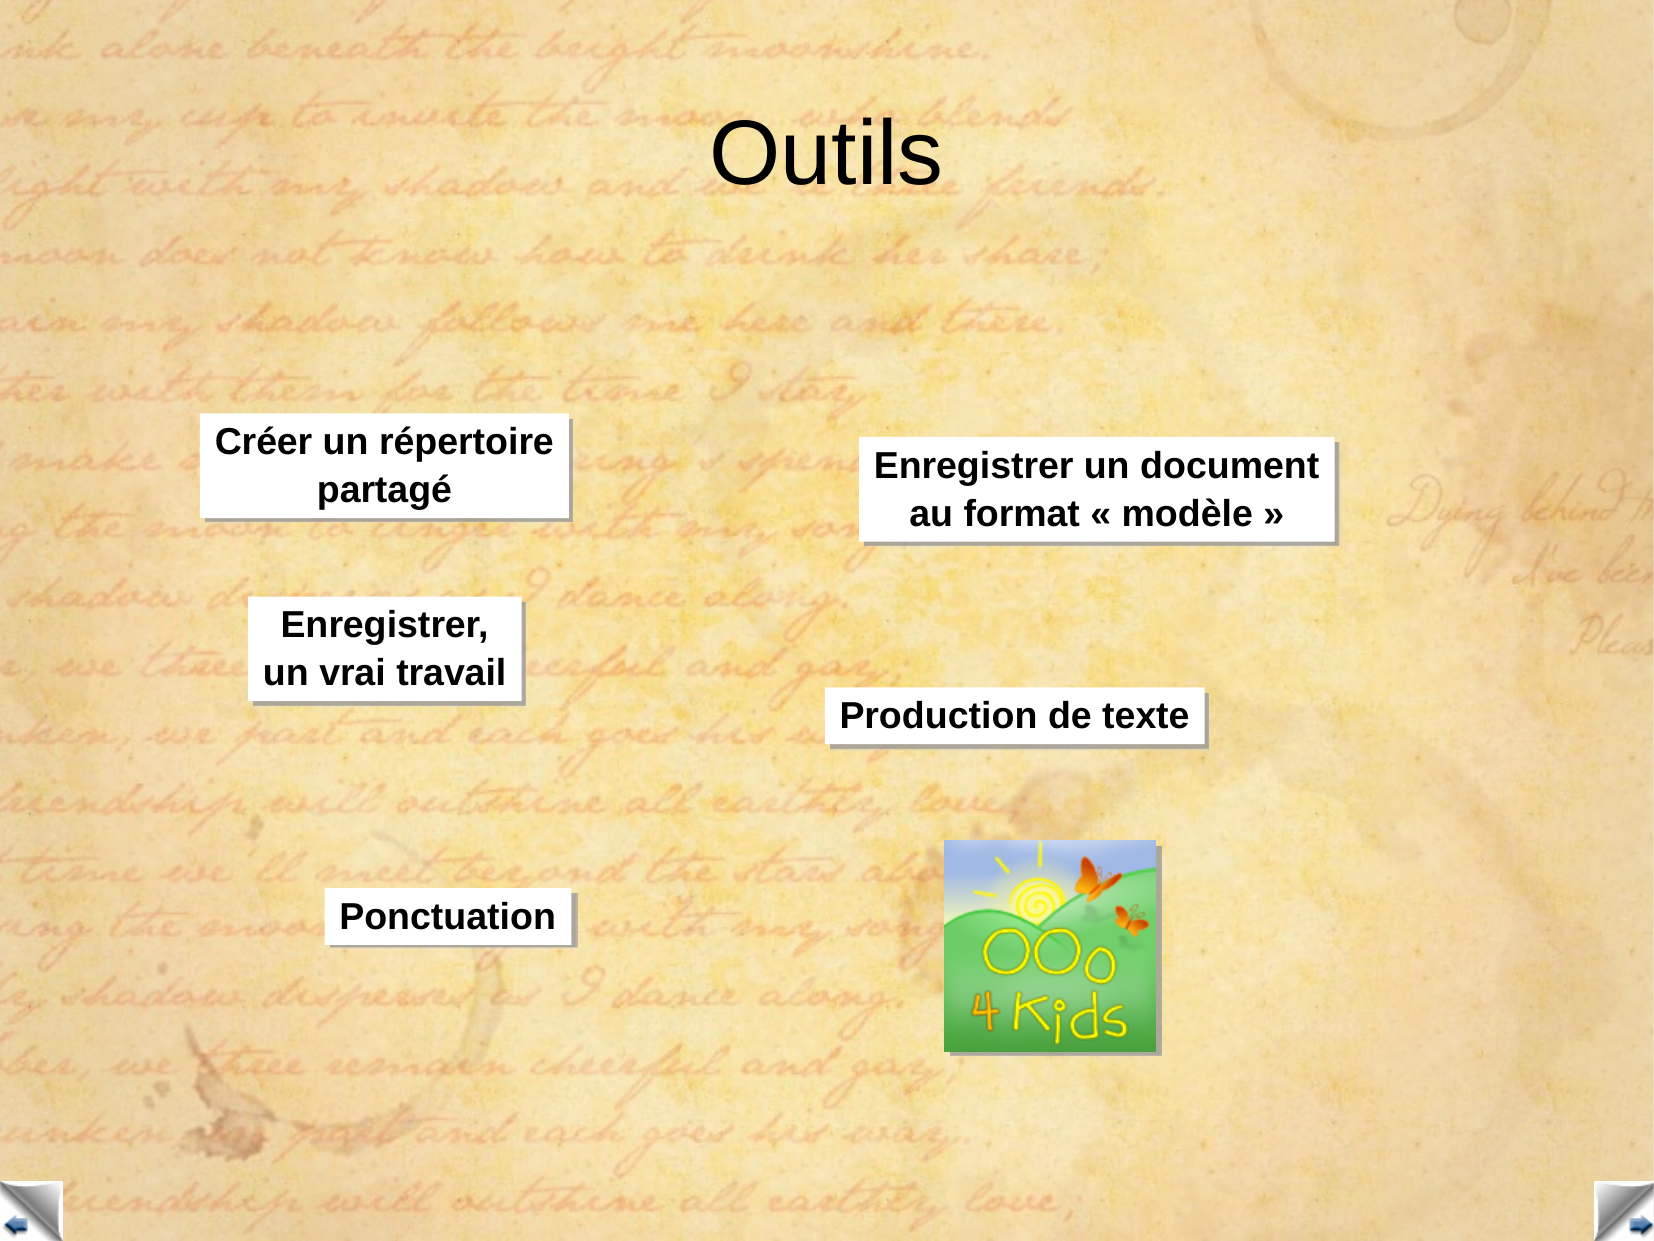

# Outils
Créer un répertoire
partagé
Enregistrer un document
au format « modèle »
Enregistrer,
un vrai travail
Production de texte
Ponctuation